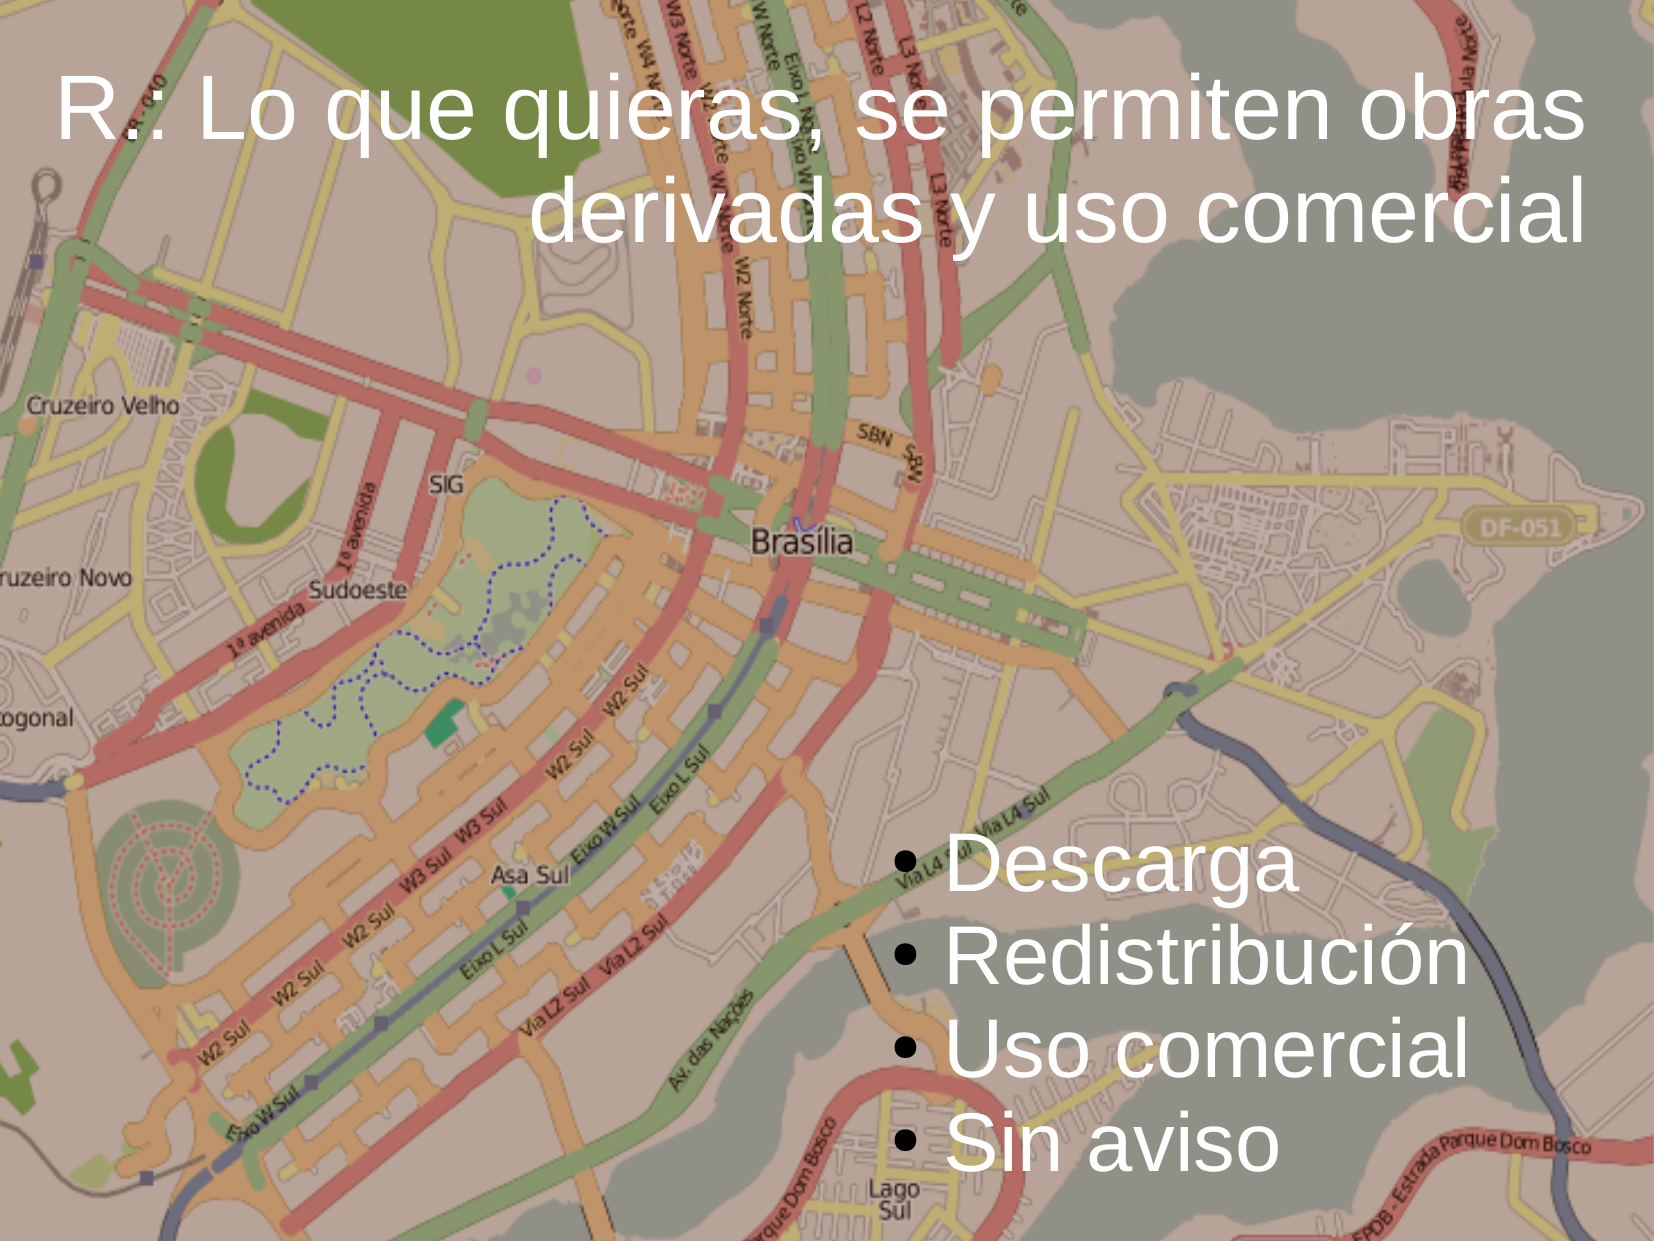

# R.: Lo que quieras, se permiten obras derivadas y uso comercial
Descarga
Redistribución
Uso comercial
Sin aviso